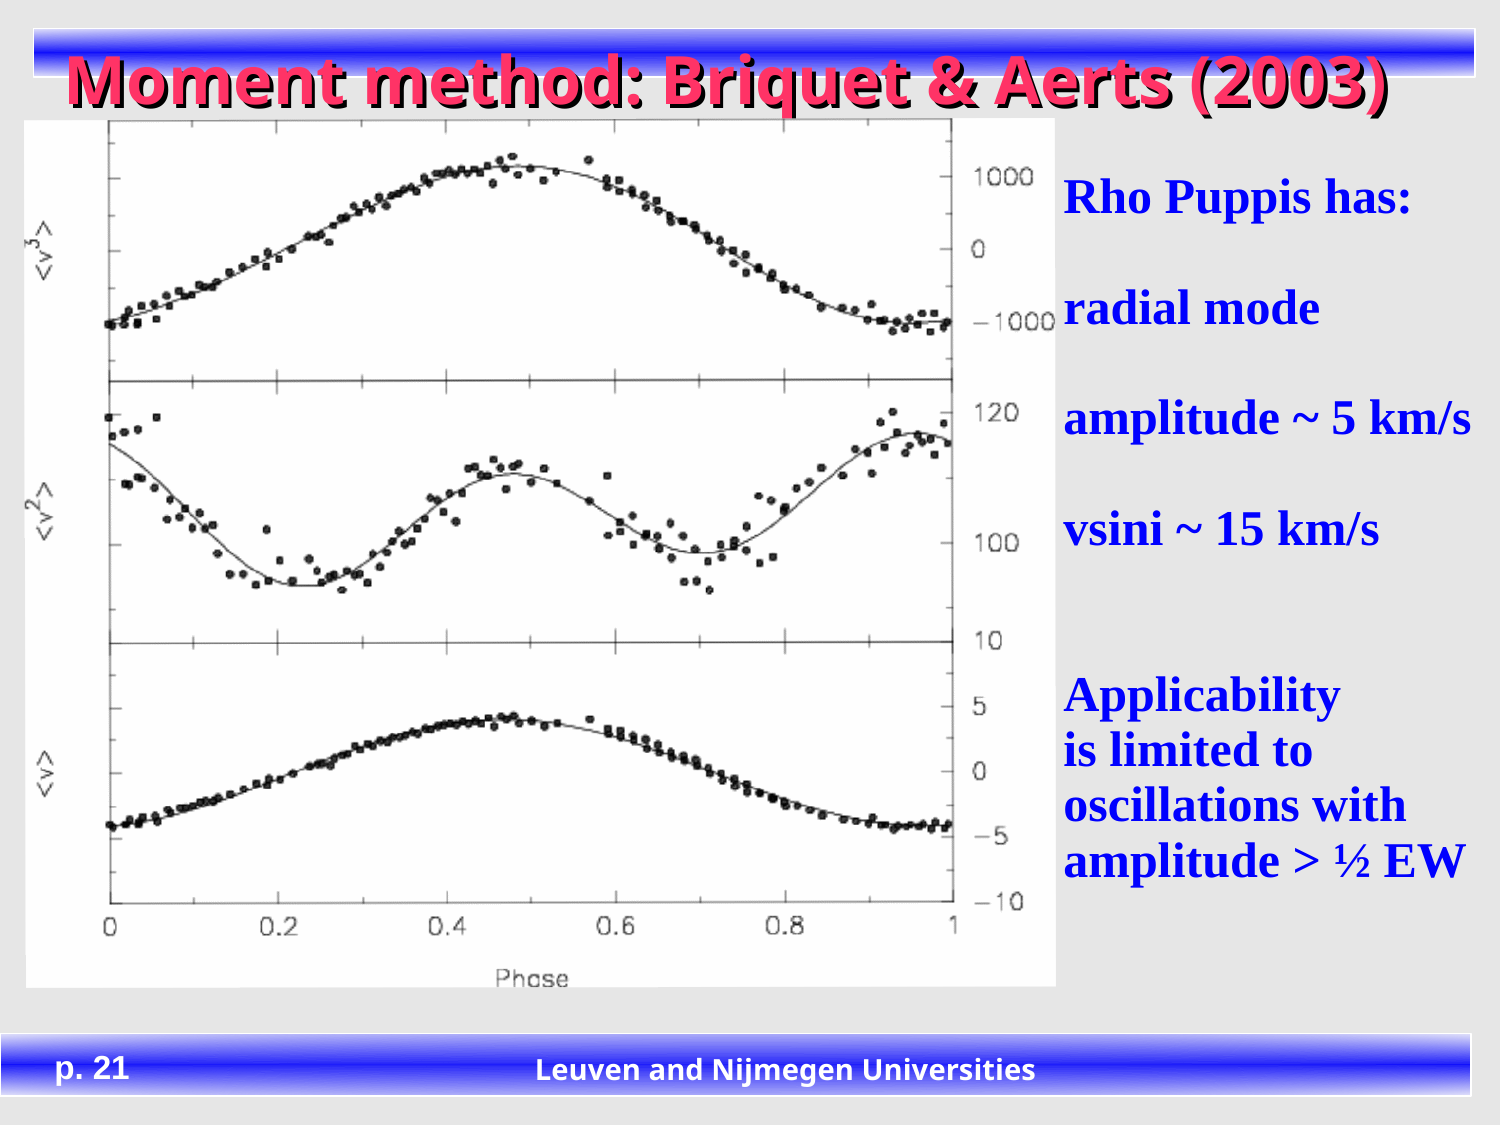

# Moment method: Briquet & Aerts (2003)
Rho Puppis has:
radial mode
amplitude ~ 5 km/s
vsini ~ 15 km/s
Applicability
is limited to oscillations with amplitude > ½ EW